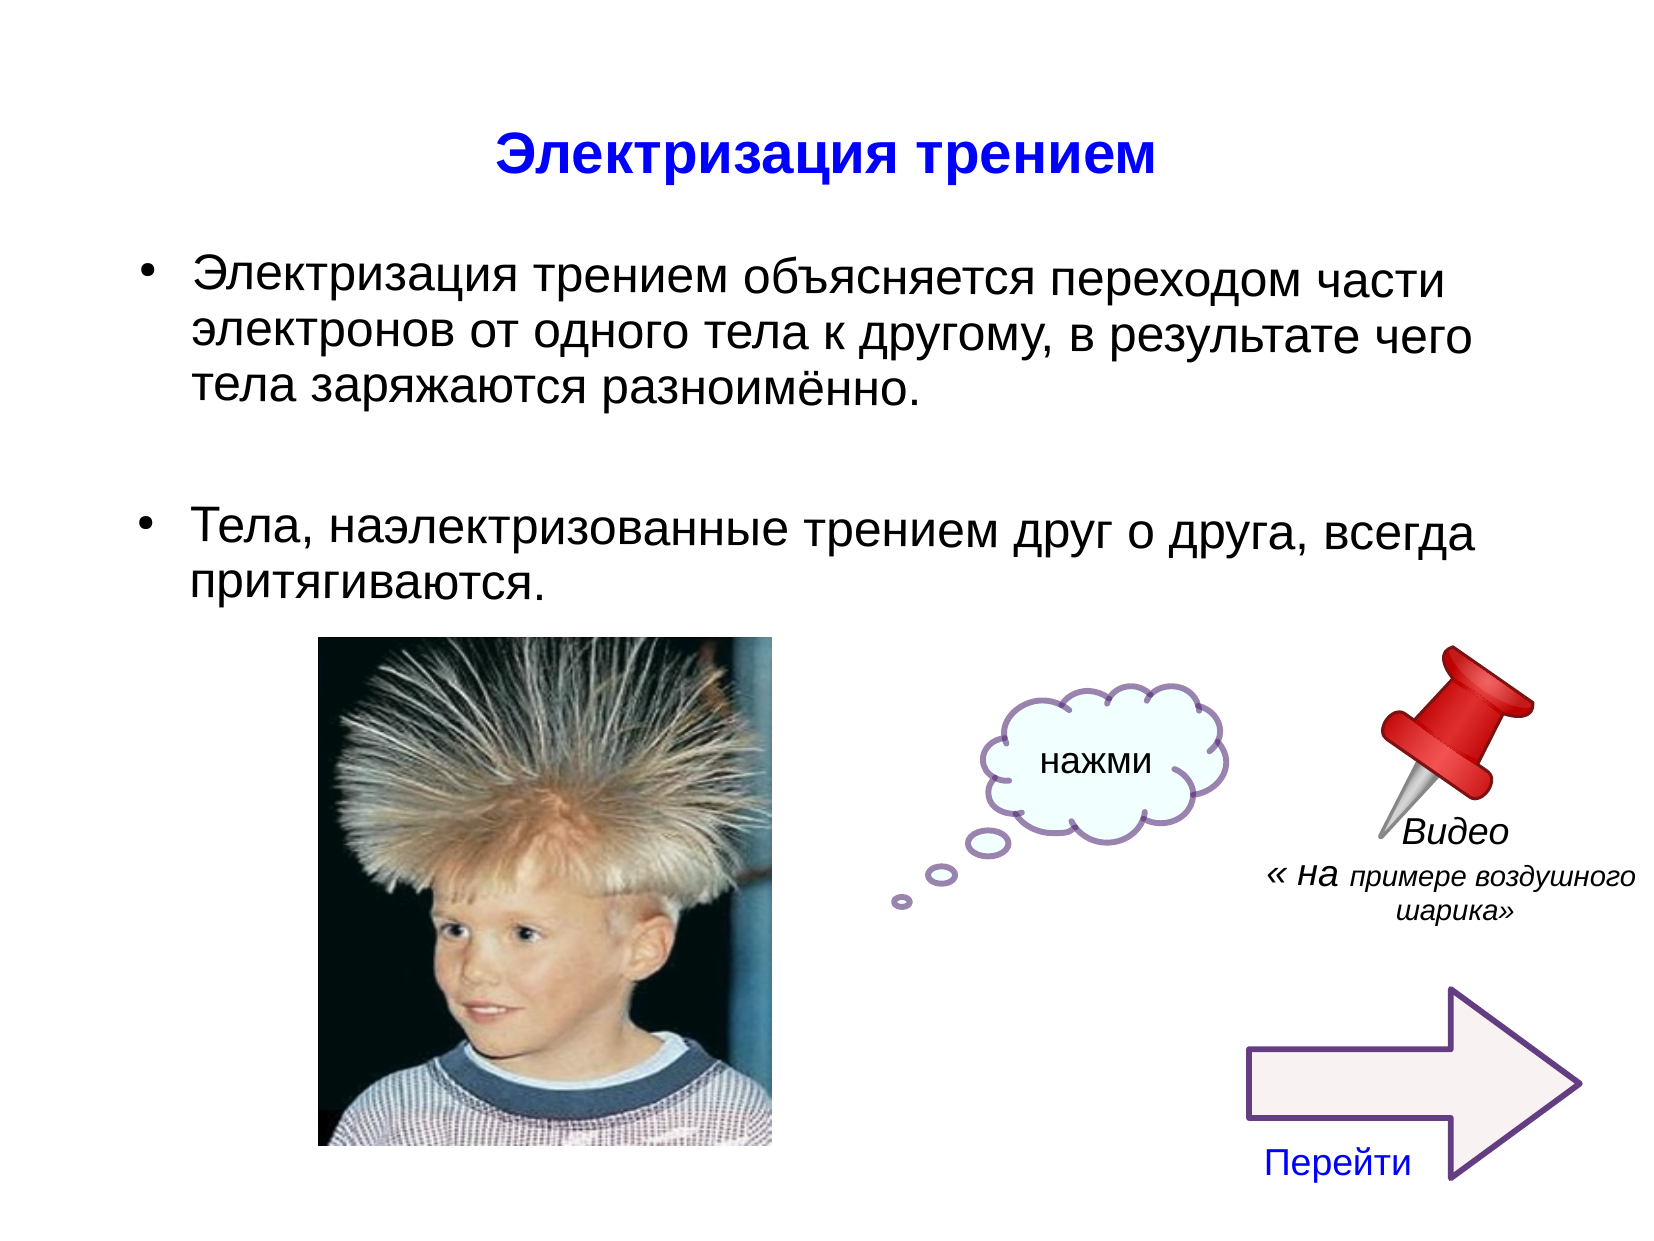

# Электризация трением
Электризация трением объясняется переходом части электронов от одного тела к другому, в результате чего тела заряжаются разноимённо.
Тела, наэлектризованные трением друг о друга, всегда притягиваются.
Видео
« на примере воздушного
шарика»
нажми
Перейти